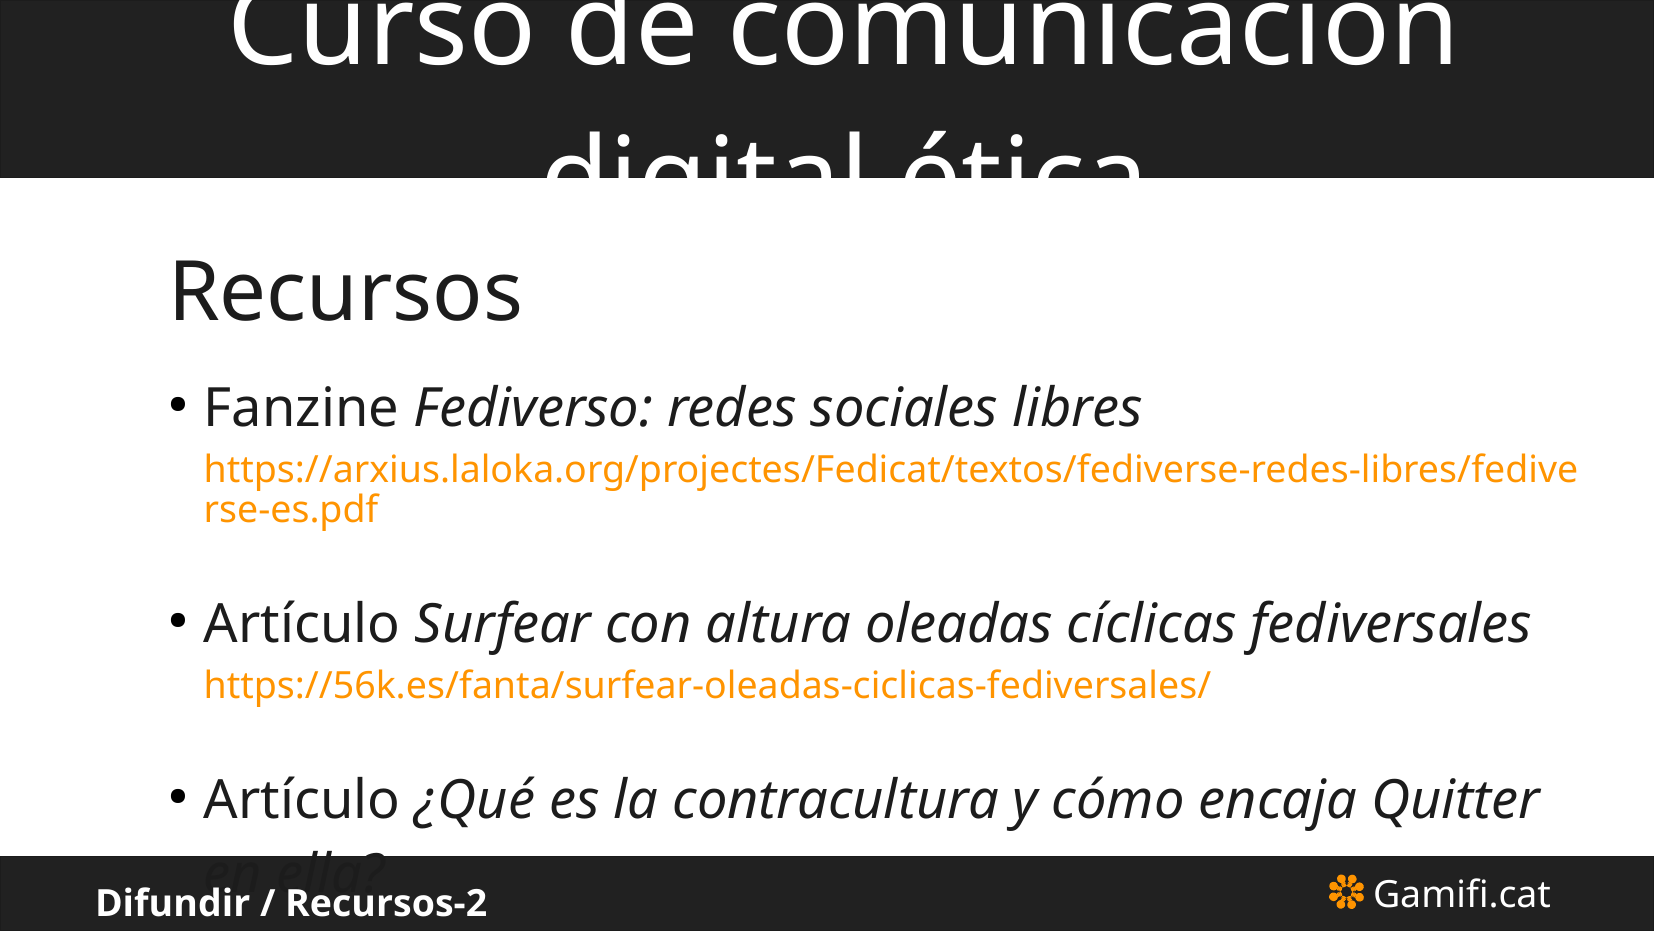

# Curso de comunicación digital ética
Recursos
Fanzine Fediverso: redes sociales libres https://arxius.laloka.org/projectes/Fedicat/textos/fediverse-redes-libres/fediverse-es.pdf
Artículo Surfear con altura oleadas cíclicas fediversales https://56k.es/fanta/surfear-oleadas-ciclicas-fediversales/
Artículo ¿Qué es la contracultura y cómo encaja Quitter en ella?
 https://quitter.no/que-es-la-contracultura-y-como-encaja-quitter-en-ella/
Gamifi.cat
Difundir / Recursos-2